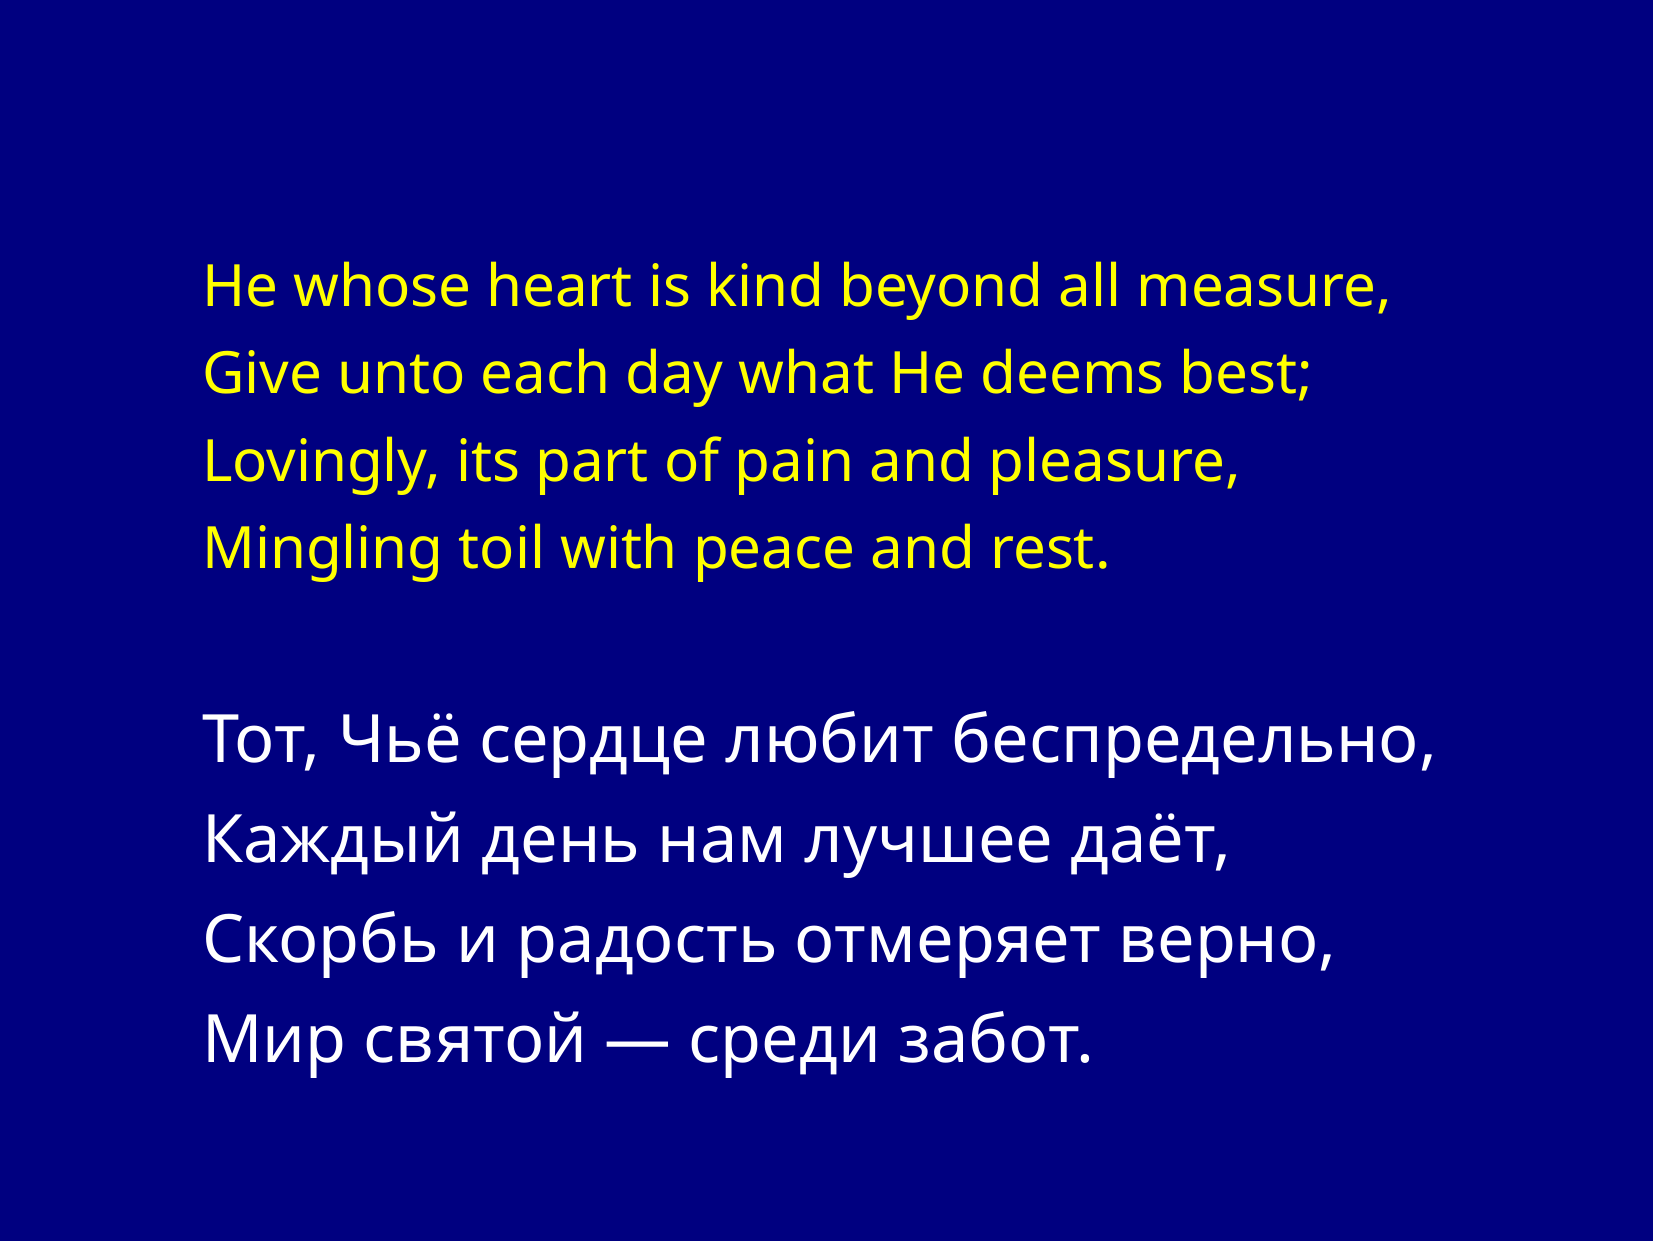

He whose heart is kind beyond all measure,
	Give unto each day what He deems best;
	Lovingly, its part of pain and pleasure,
	Mingling toil with peace and rest.
	Тот, Чьё сердце любит беспредельно,
	Каждый день нам лучшее даёт,
	Скорбь и радость отмеряет верно,
	Мир святой — среди забот.